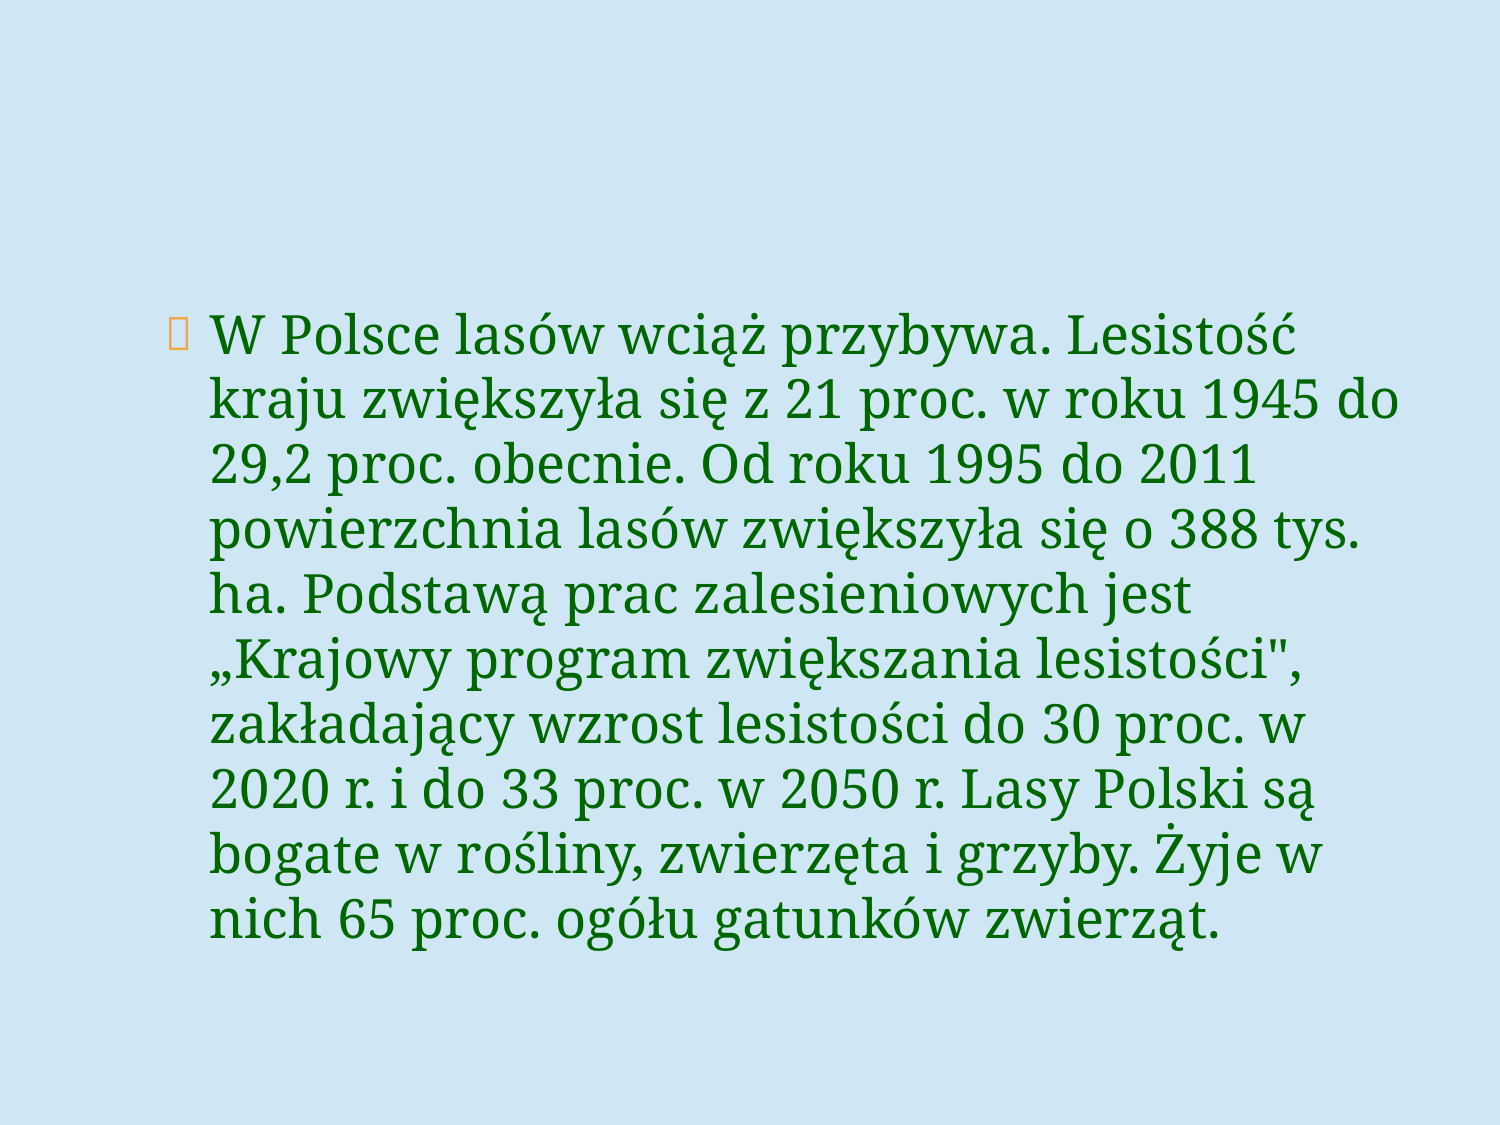

# W Polsce lasów wciąż przybywa. Lesistość kraju zwiększyła się z 21 proc. w roku 1945 do 29,2 proc. obecnie. Od roku 1995 do 2011 powierzchnia lasów zwiększyła się o 388 tys. ha. Podstawą prac zalesieniowych jest „Krajowy program zwiększania lesistości", zakładający wzrost lesistości do 30 proc. w 2020 r. i do 33 proc. w 2050 r. Lasy Polski są bogate w rośliny, zwierzęta i grzyby. Żyje w nich 65 proc. ogółu gatunków zwierząt.